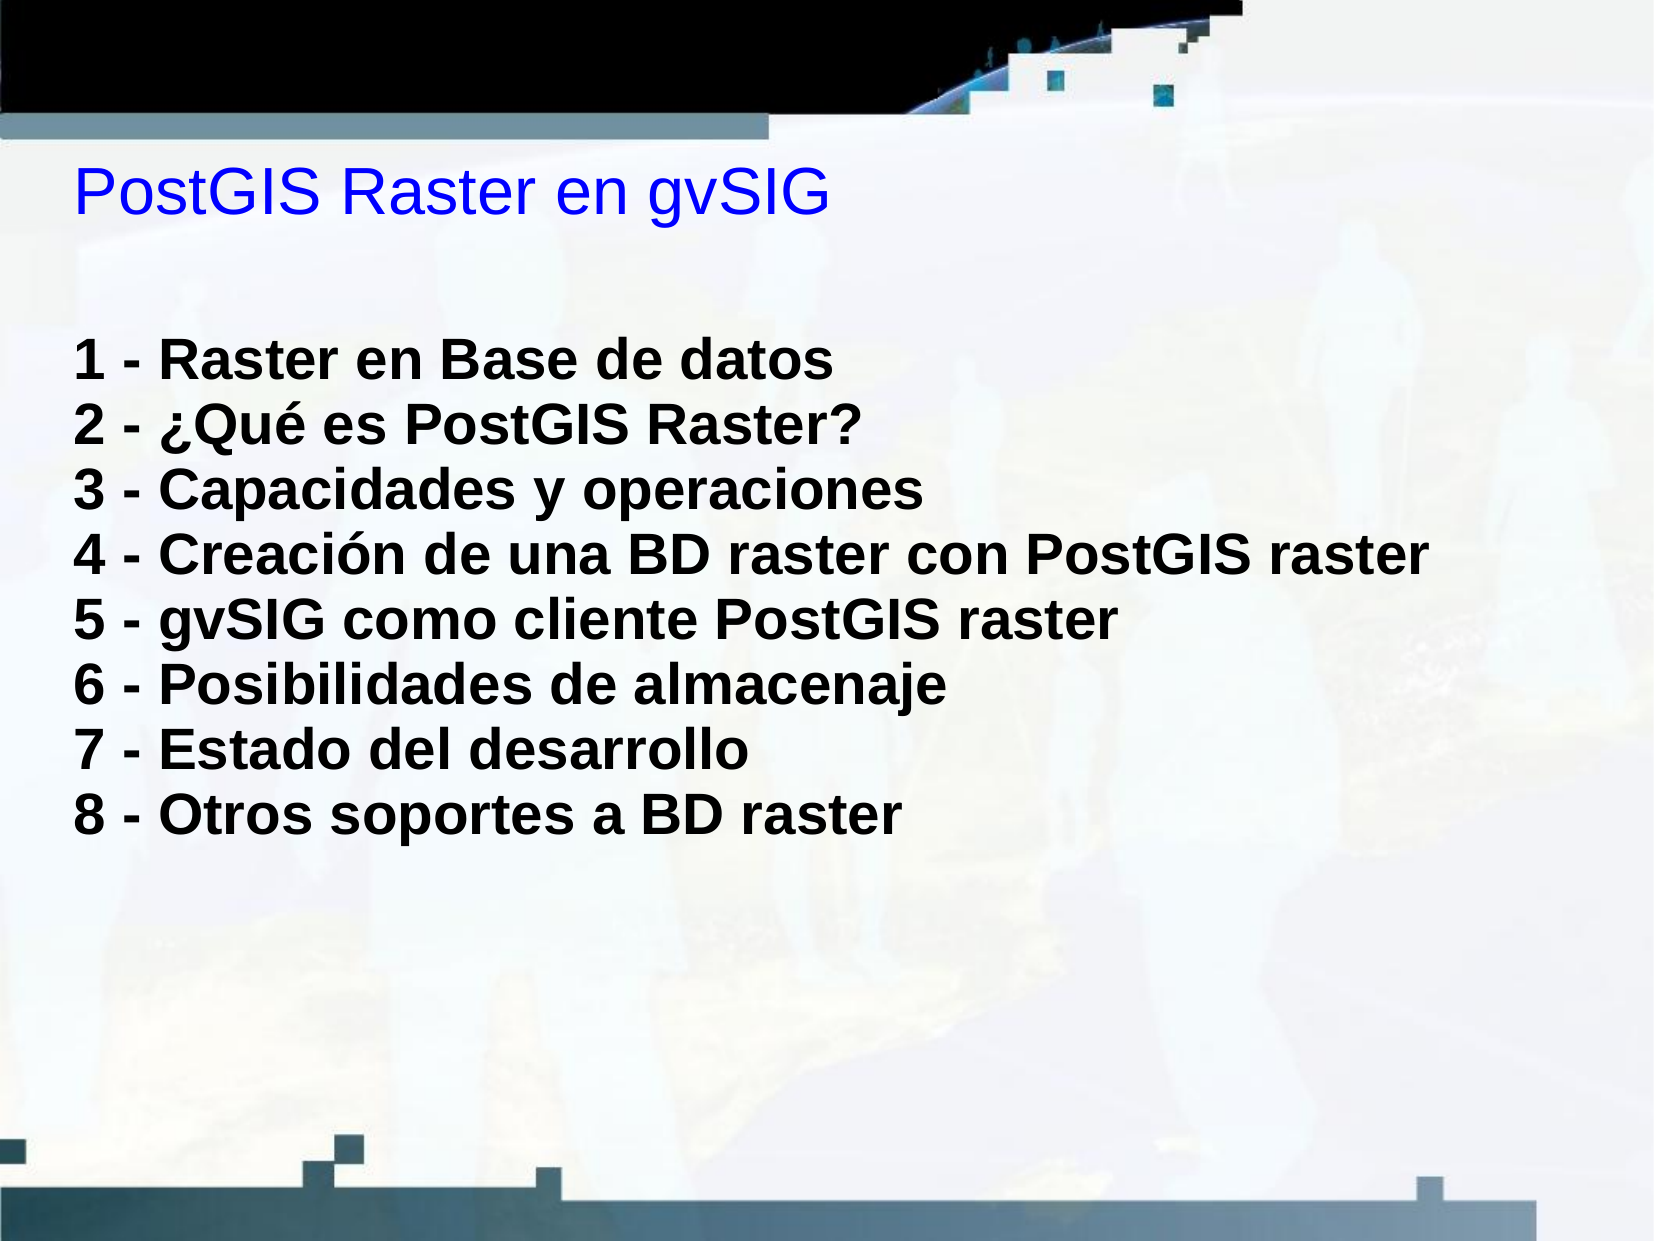

PostGIS Raster en gvSIG
1 - Raster en Base de datos
2 - ¿Qué es PostGIS Raster?
3 - Capacidades y operaciones
4 - Creación de una BD raster con PostGIS raster
5 - gvSIG como cliente PostGIS raster
6 - Posibilidades de almacenaje
7 - Estado del desarrollo
8 - Otros soportes a BD raster